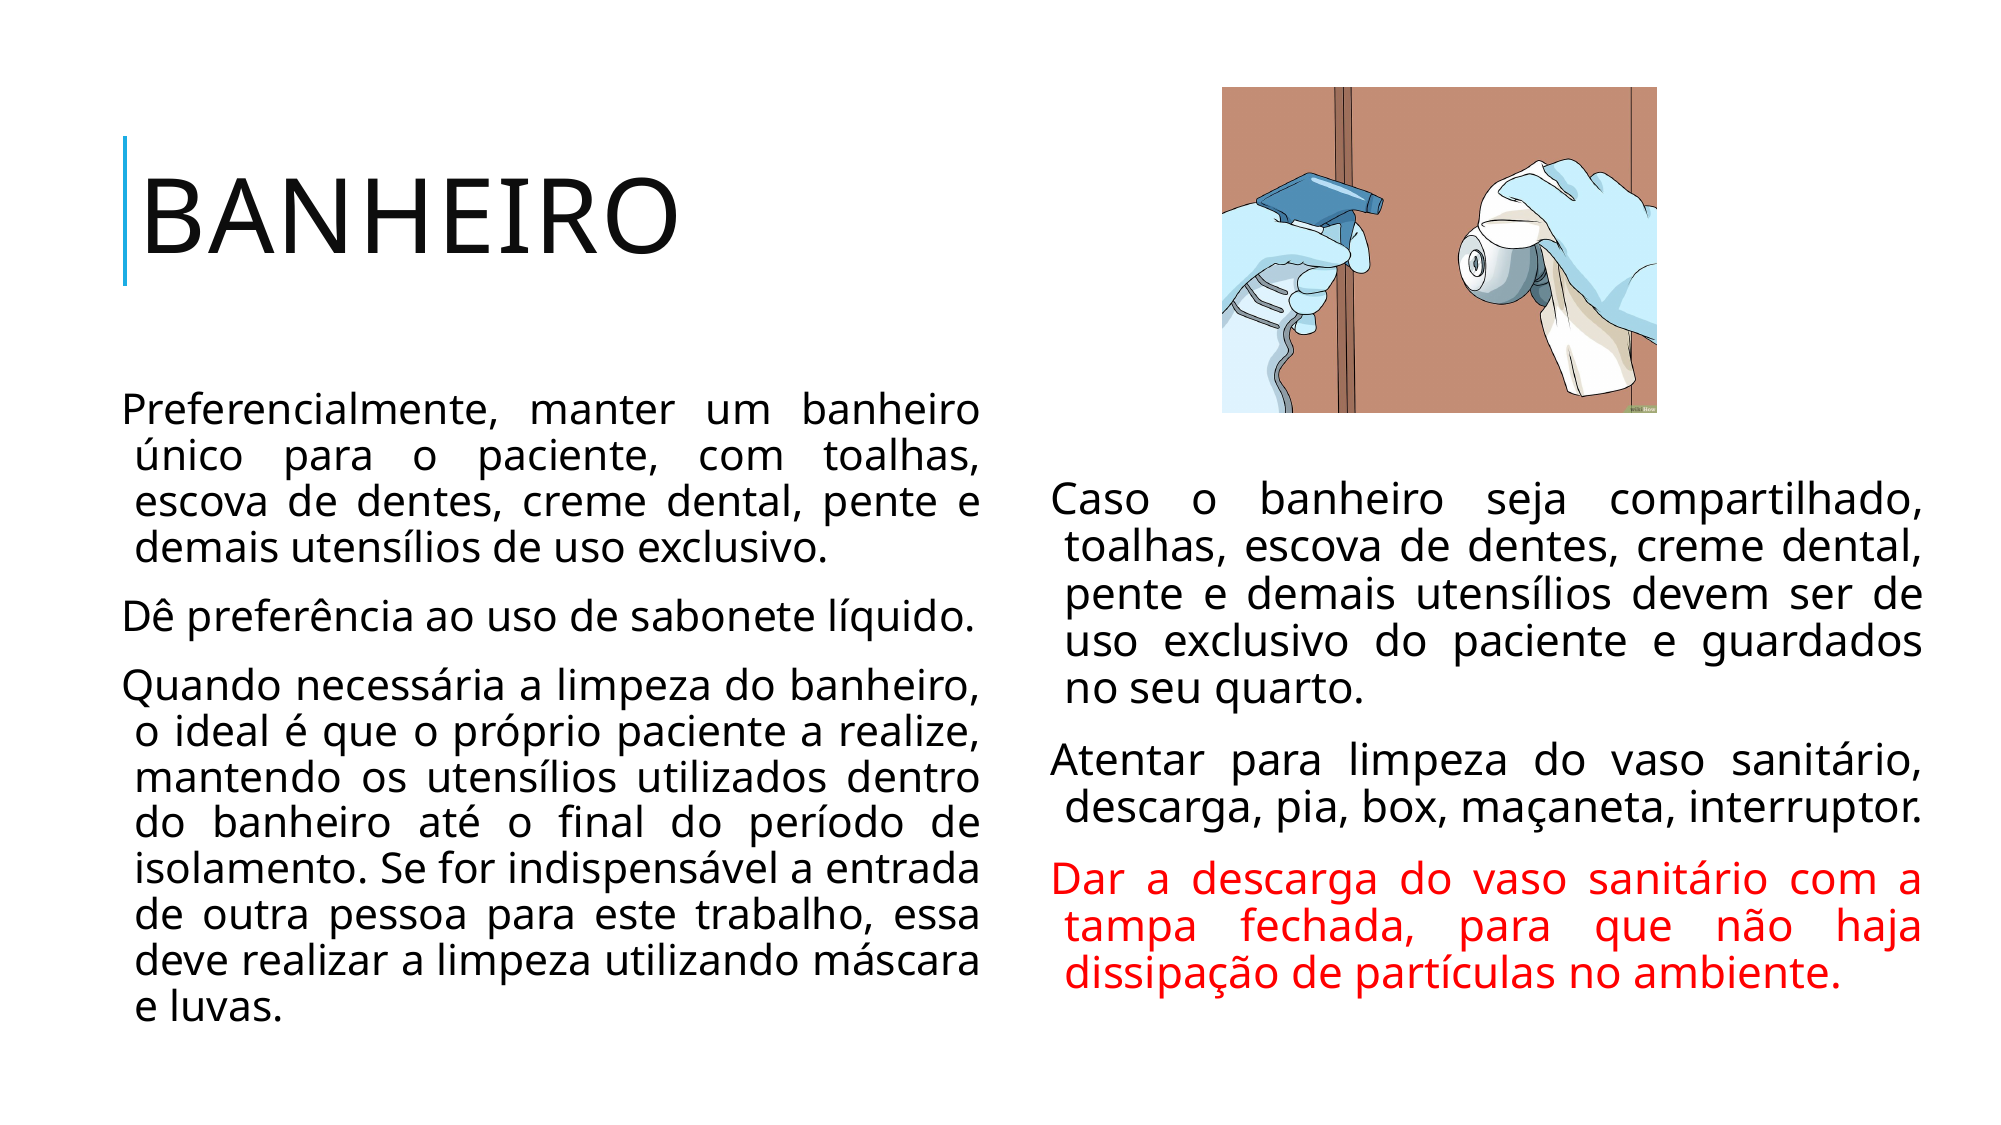

# banheiro
Preferencialmente, manter um banheiro único para o paciente, com toalhas, escova de dentes, creme dental, pente e demais utensílios de uso exclusivo.
Dê preferência ao uso de sabonete líquido.
Quando necessária a limpeza do banheiro, o ideal é que o próprio paciente a realize, mantendo os utensílios utilizados dentro do banheiro até o final do período de isolamento. Se for indispensável a entrada de outra pessoa para este trabalho, essa deve realizar a limpeza utilizando máscara e luvas.
Caso o banheiro seja compartilhado, toalhas, escova de dentes, creme dental, pente e demais utensílios devem ser de uso exclusivo do paciente e guardados no seu quarto.
Atentar para limpeza do vaso sanitário, descarga, pia, box, maçaneta, interruptor.
Dar a descarga do vaso sanitário com a tampa fechada, para que não haja dissipação de partículas no ambiente.